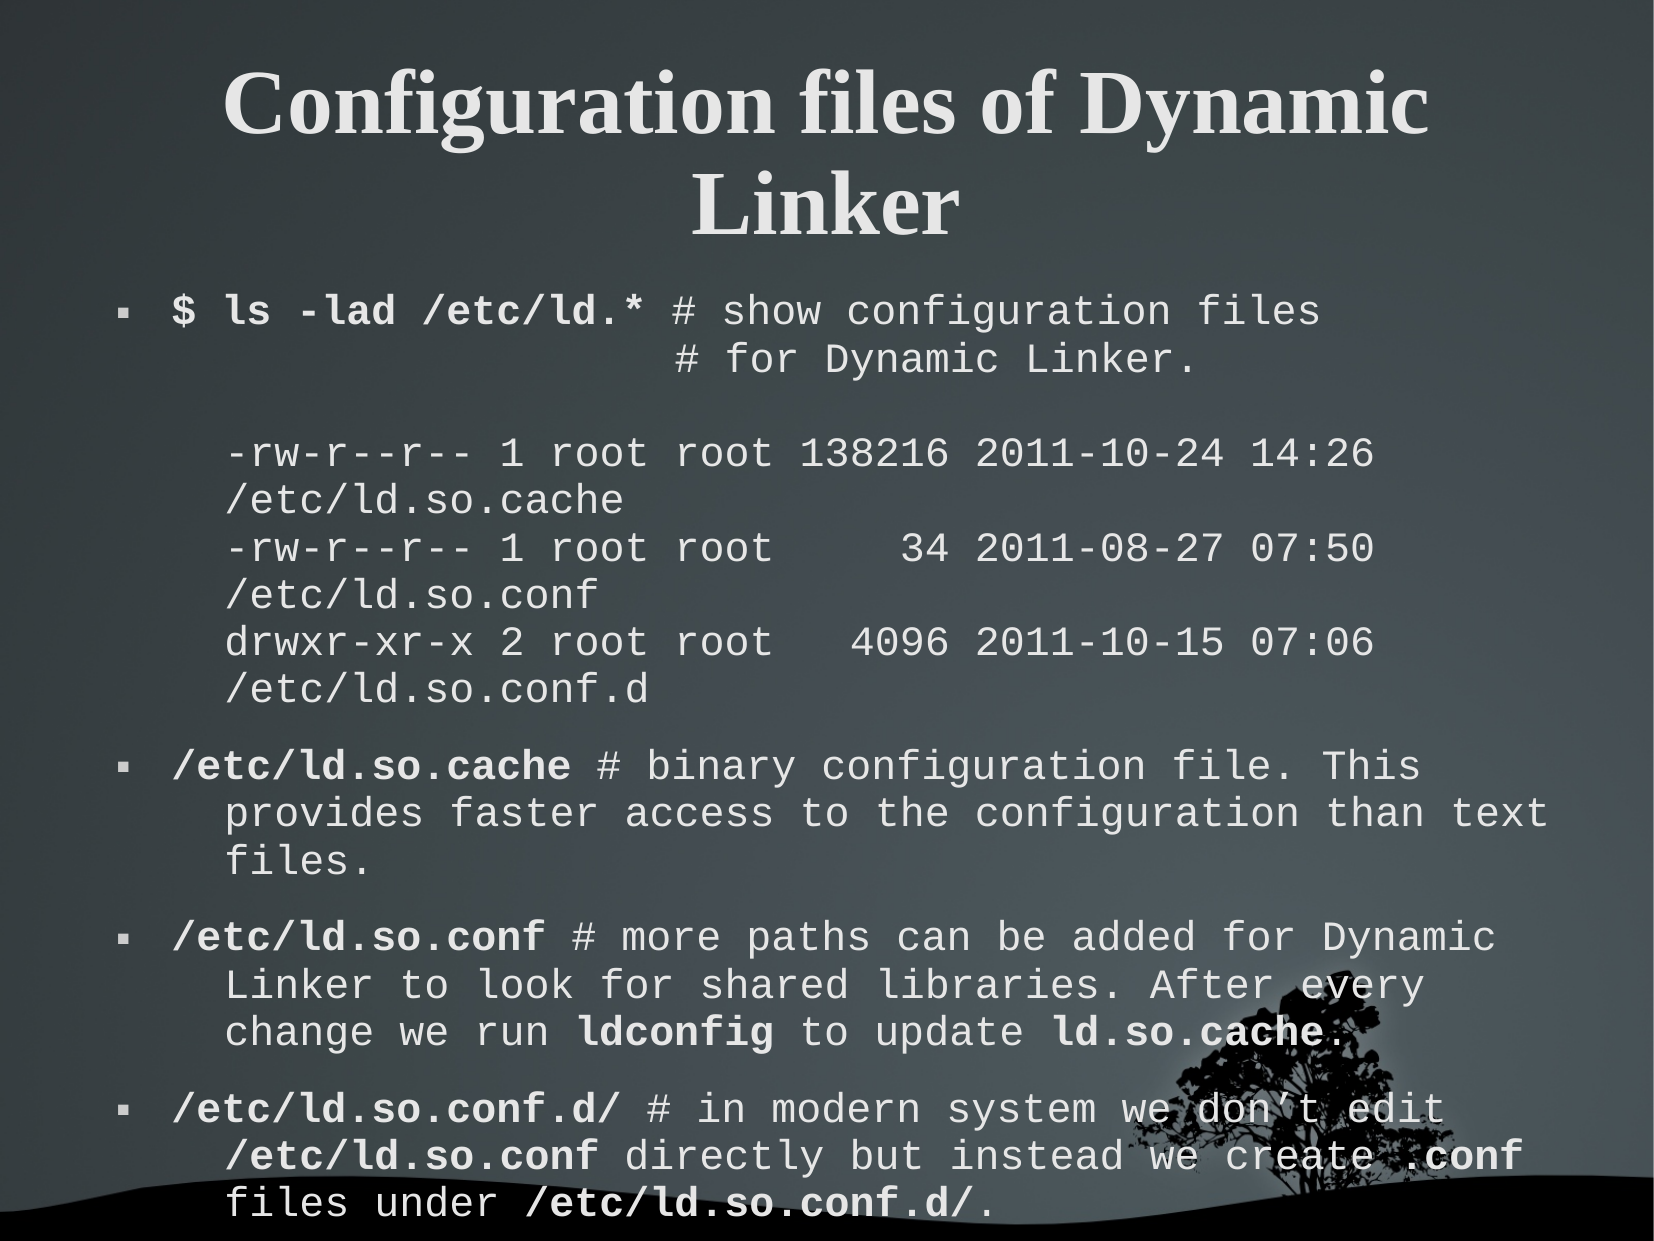

# Configuration files of Dynamic Linker
$ ls -lad /etc/ld.* # show configuration files # for Dynamic Linker.
-rw-r--r-- 1 root root 138216 2011-10-24 14:26 /etc/ld.so.cache
-rw-r--r-- 1 root root 34 2011-08-27 07:50 /etc/ld.so.conf
drwxr-xr-x 2 root root 4096 2011-10-15 07:06 /etc/ld.so.conf.d
/etc/ld.so.cache # binary configuration file. This provides faster access to the configuration than text files.
/etc/ld.so.conf # more paths can be added for Dynamic Linker to look for shared libraries. After every change we run ldconfig to update ld.so.cache.
/etc/ld.so.conf.d/ # in modern system we don’t edit /etc/ld.so.conf directly but instead we create .conf files under /etc/ld.so.conf.d/.